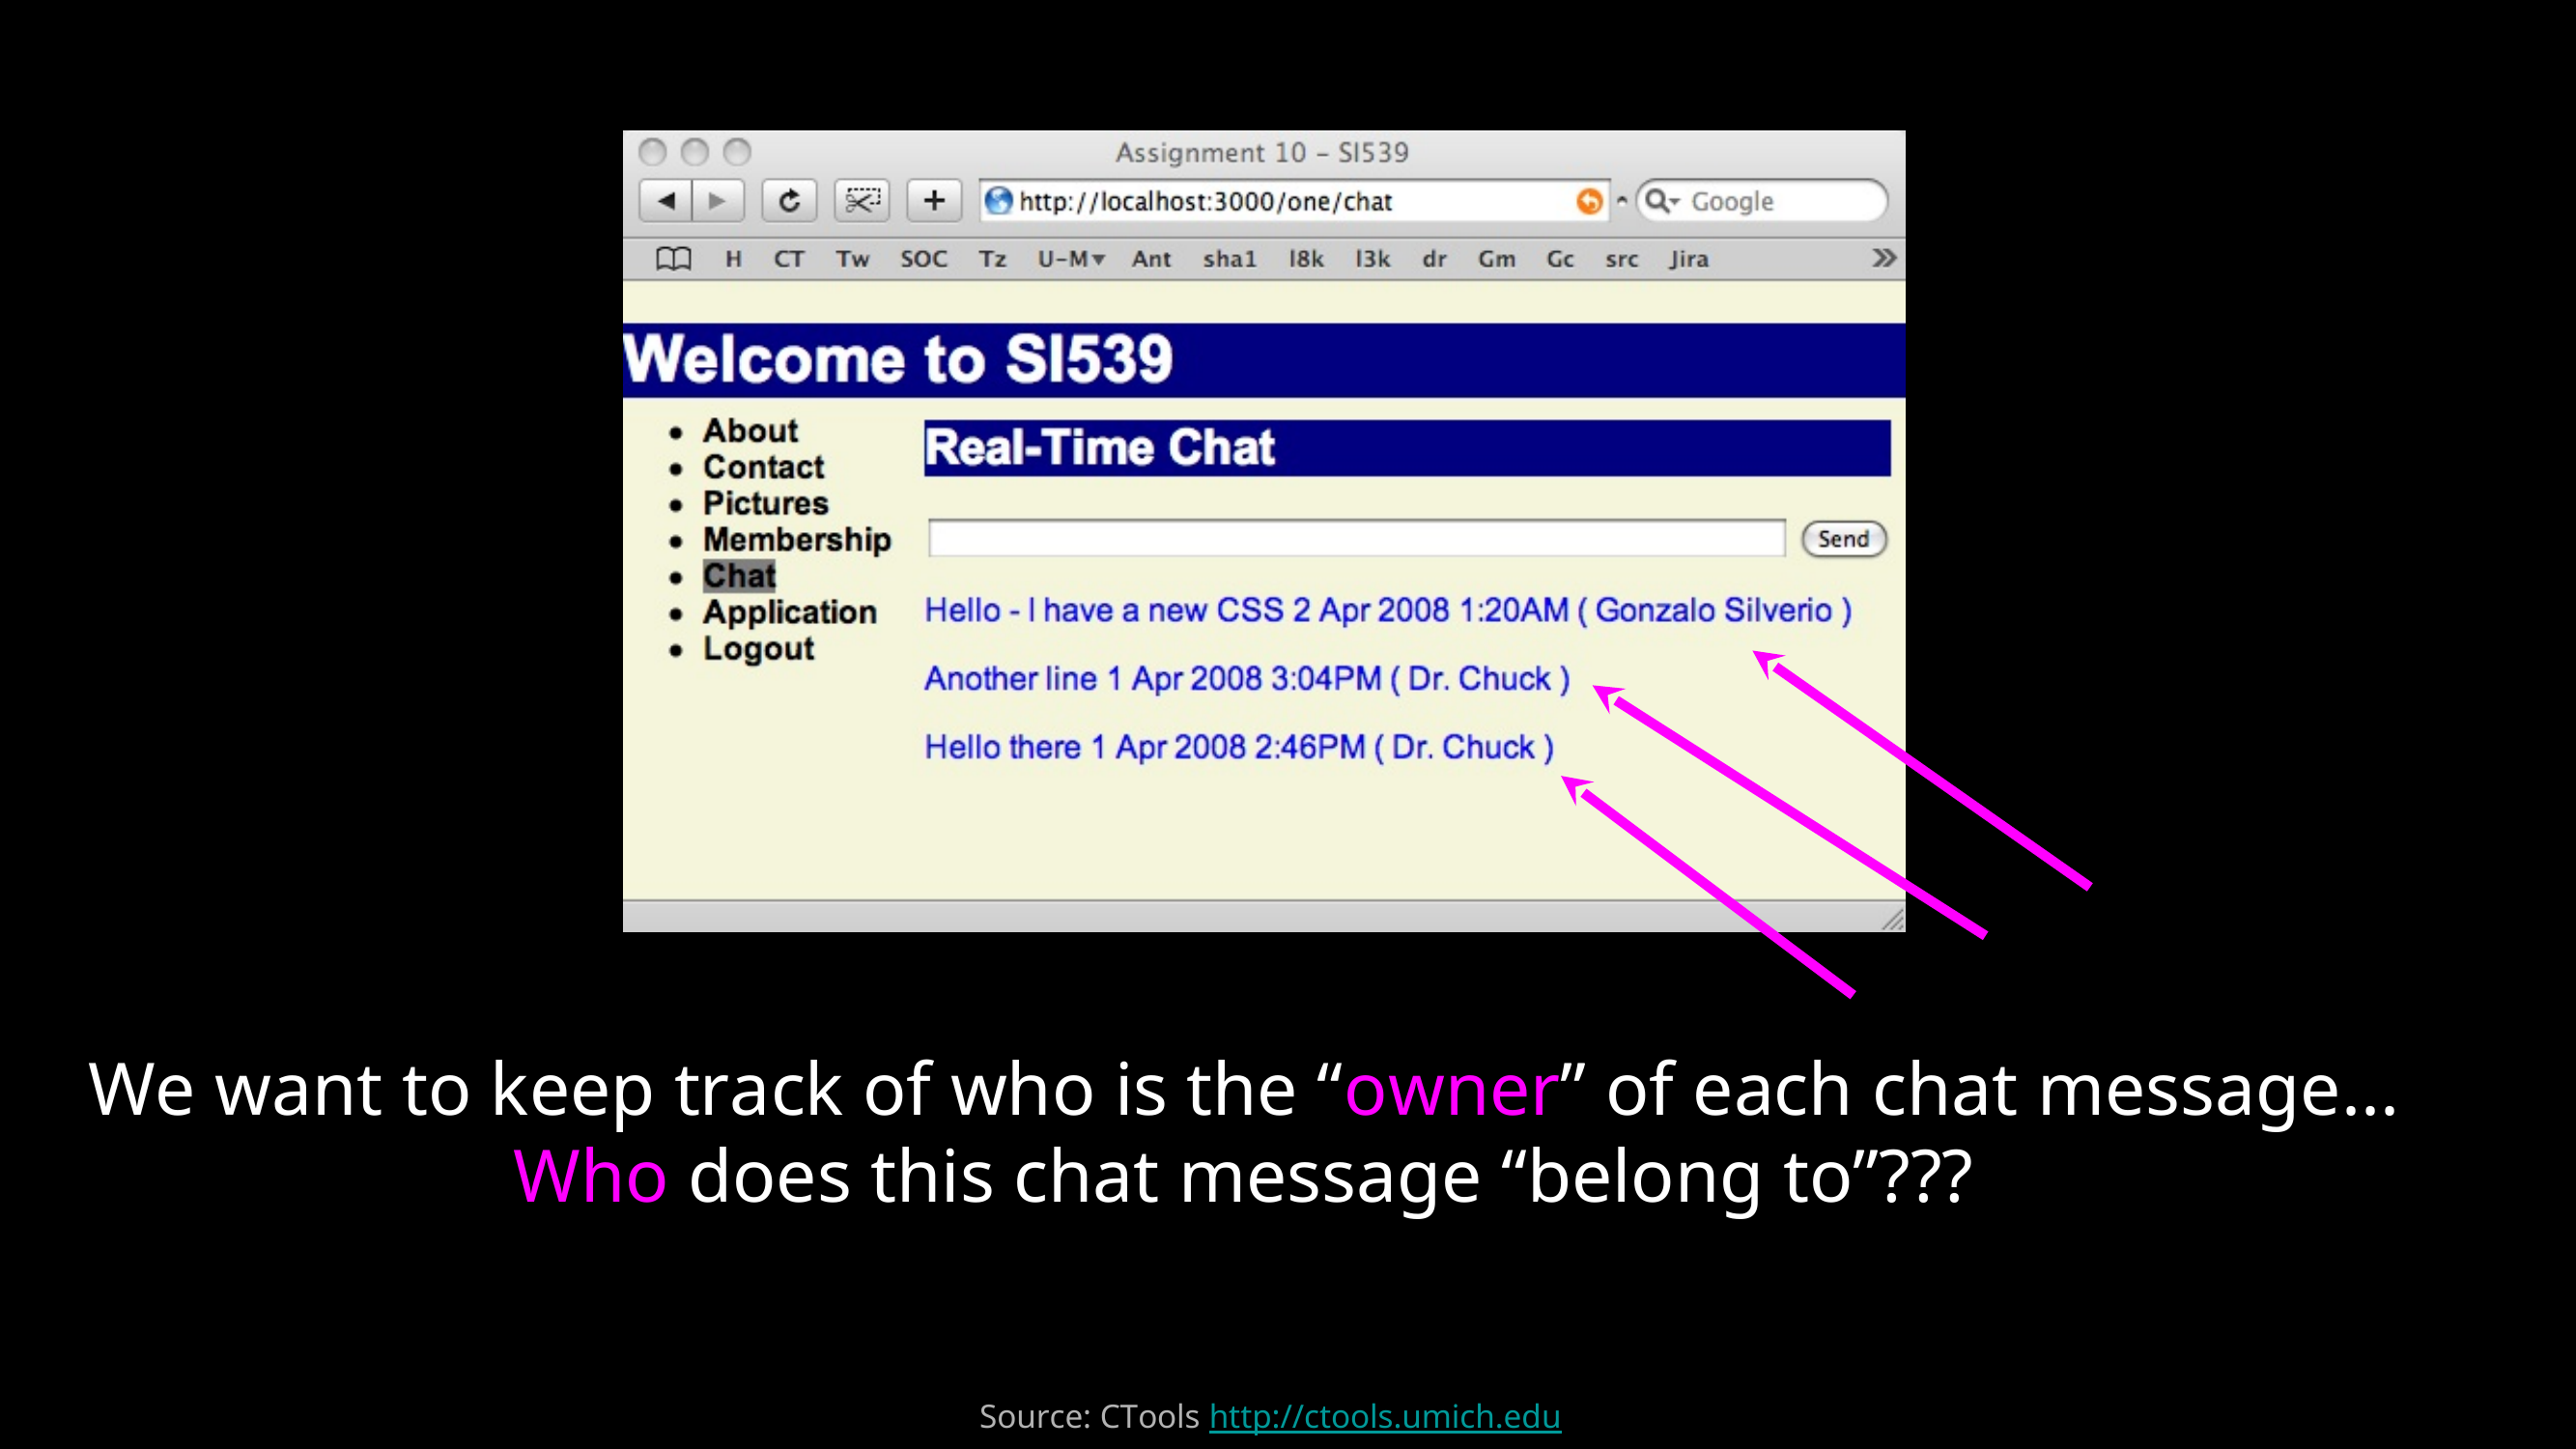

We want to keep track of who is the “owner” of each chat message...
Who does this chat message “belong to”???
Source: CTools http://ctools.umich.edu